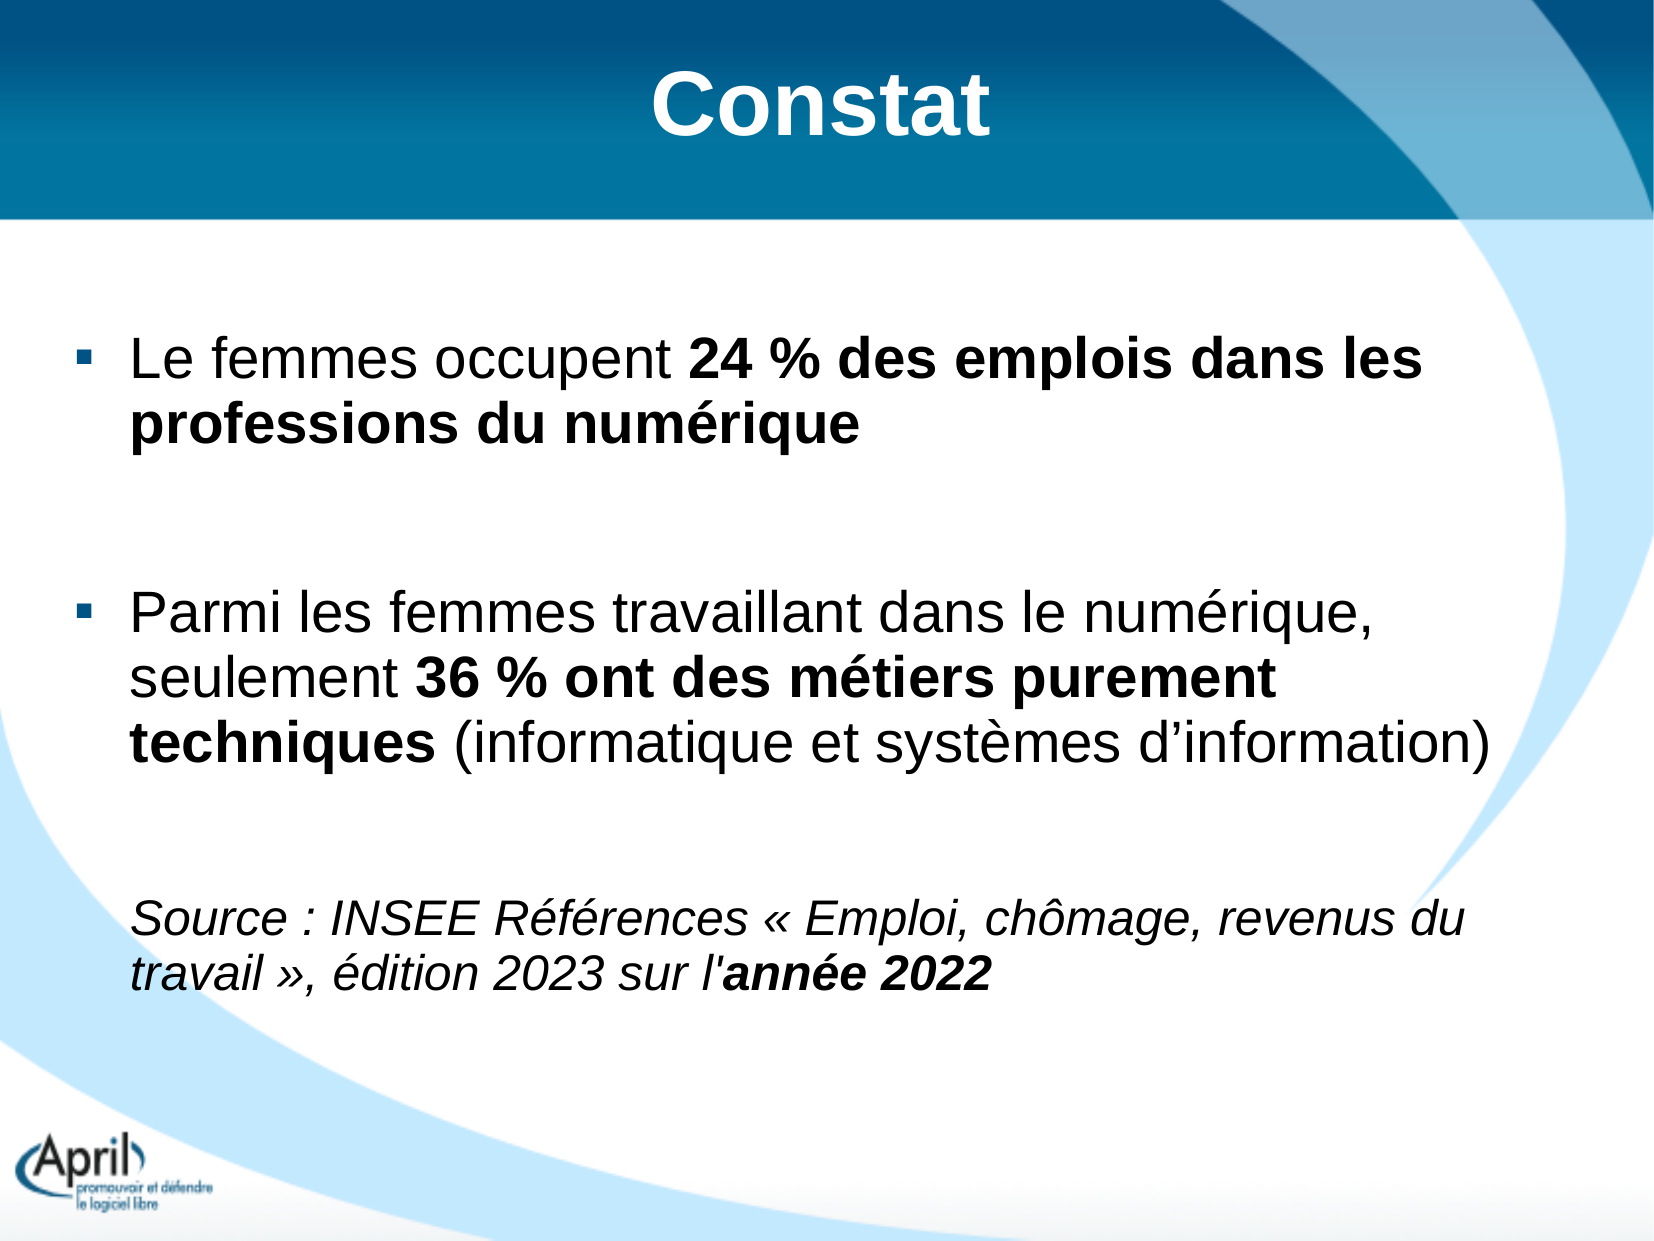

# Constat
Le femmes occupent 24 % des emplois dans les professions du numérique
Parmi les femmes travaillant dans le numérique, seulement 36 % ont des métiers purement techniques (informatique et systèmes d’information)
Source : INSEE Références « Emploi, chômage, revenus du travail », édition 2023 sur l'année 2022